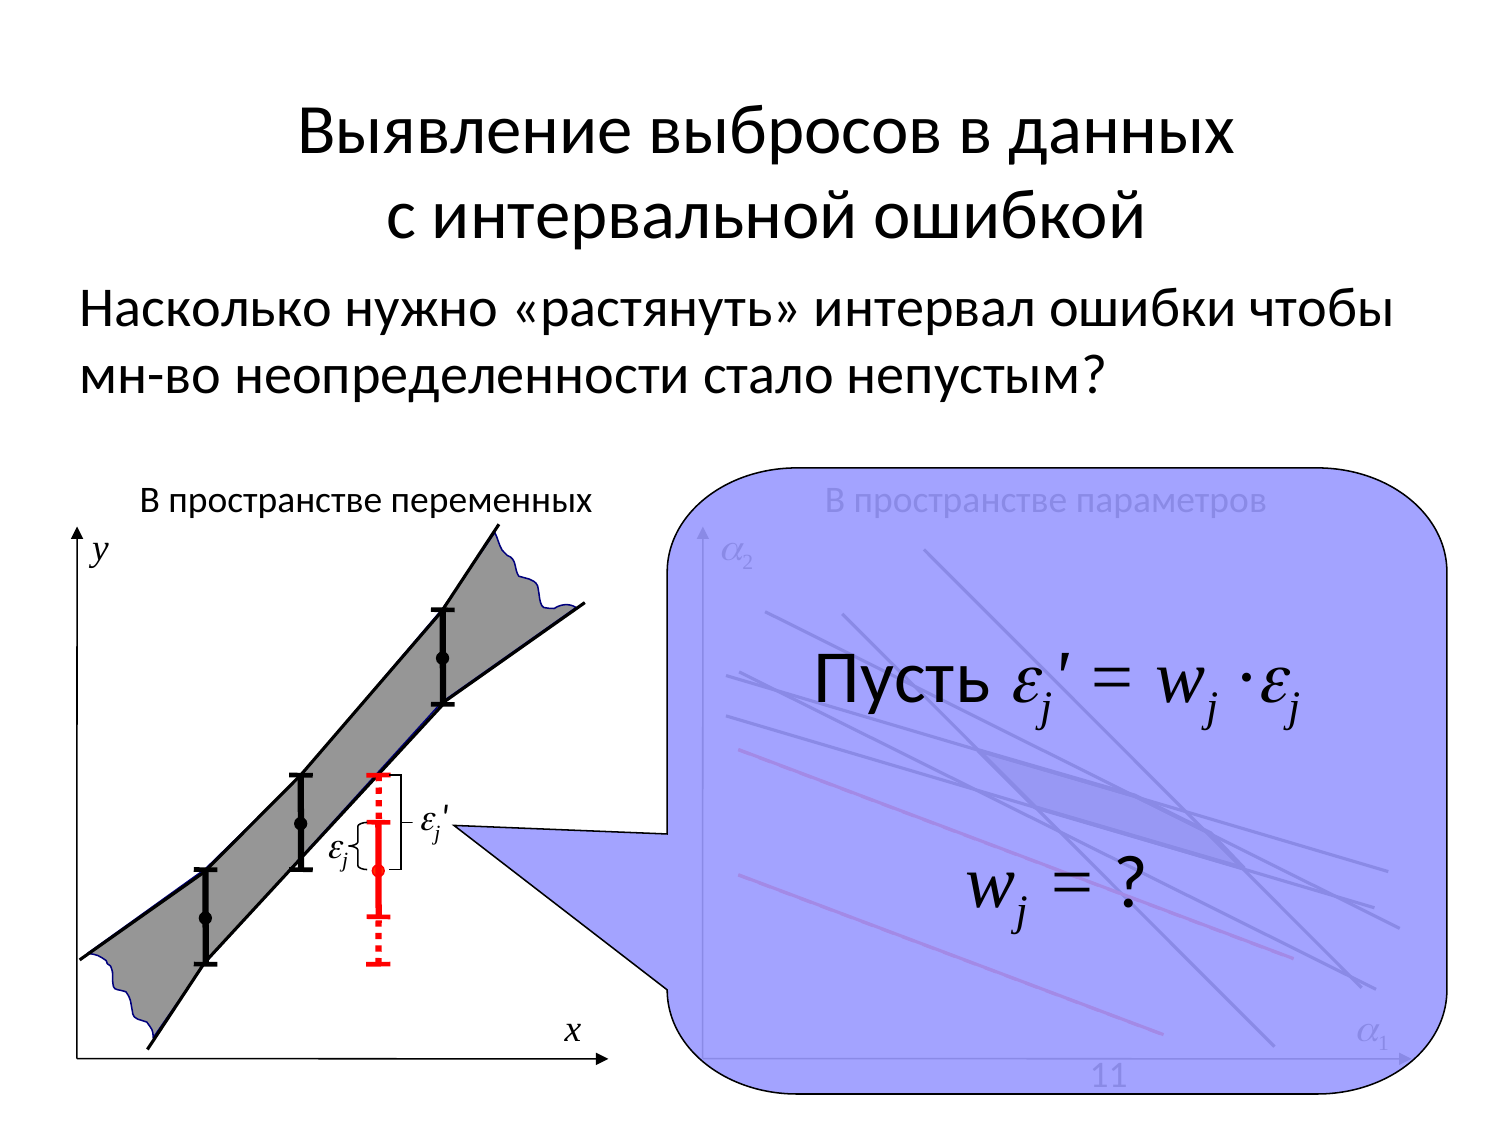

# Выявление выбросов в данных с интервальной ошибкой
Насколько нужно «растянуть» интервал ошибки чтобы мн-во неопределенности стало непустым?
В пространстве переменных
В пространстве параметров
Пусть j' = wj ·j
wj = ?
y
2
j'
j
1
x
11